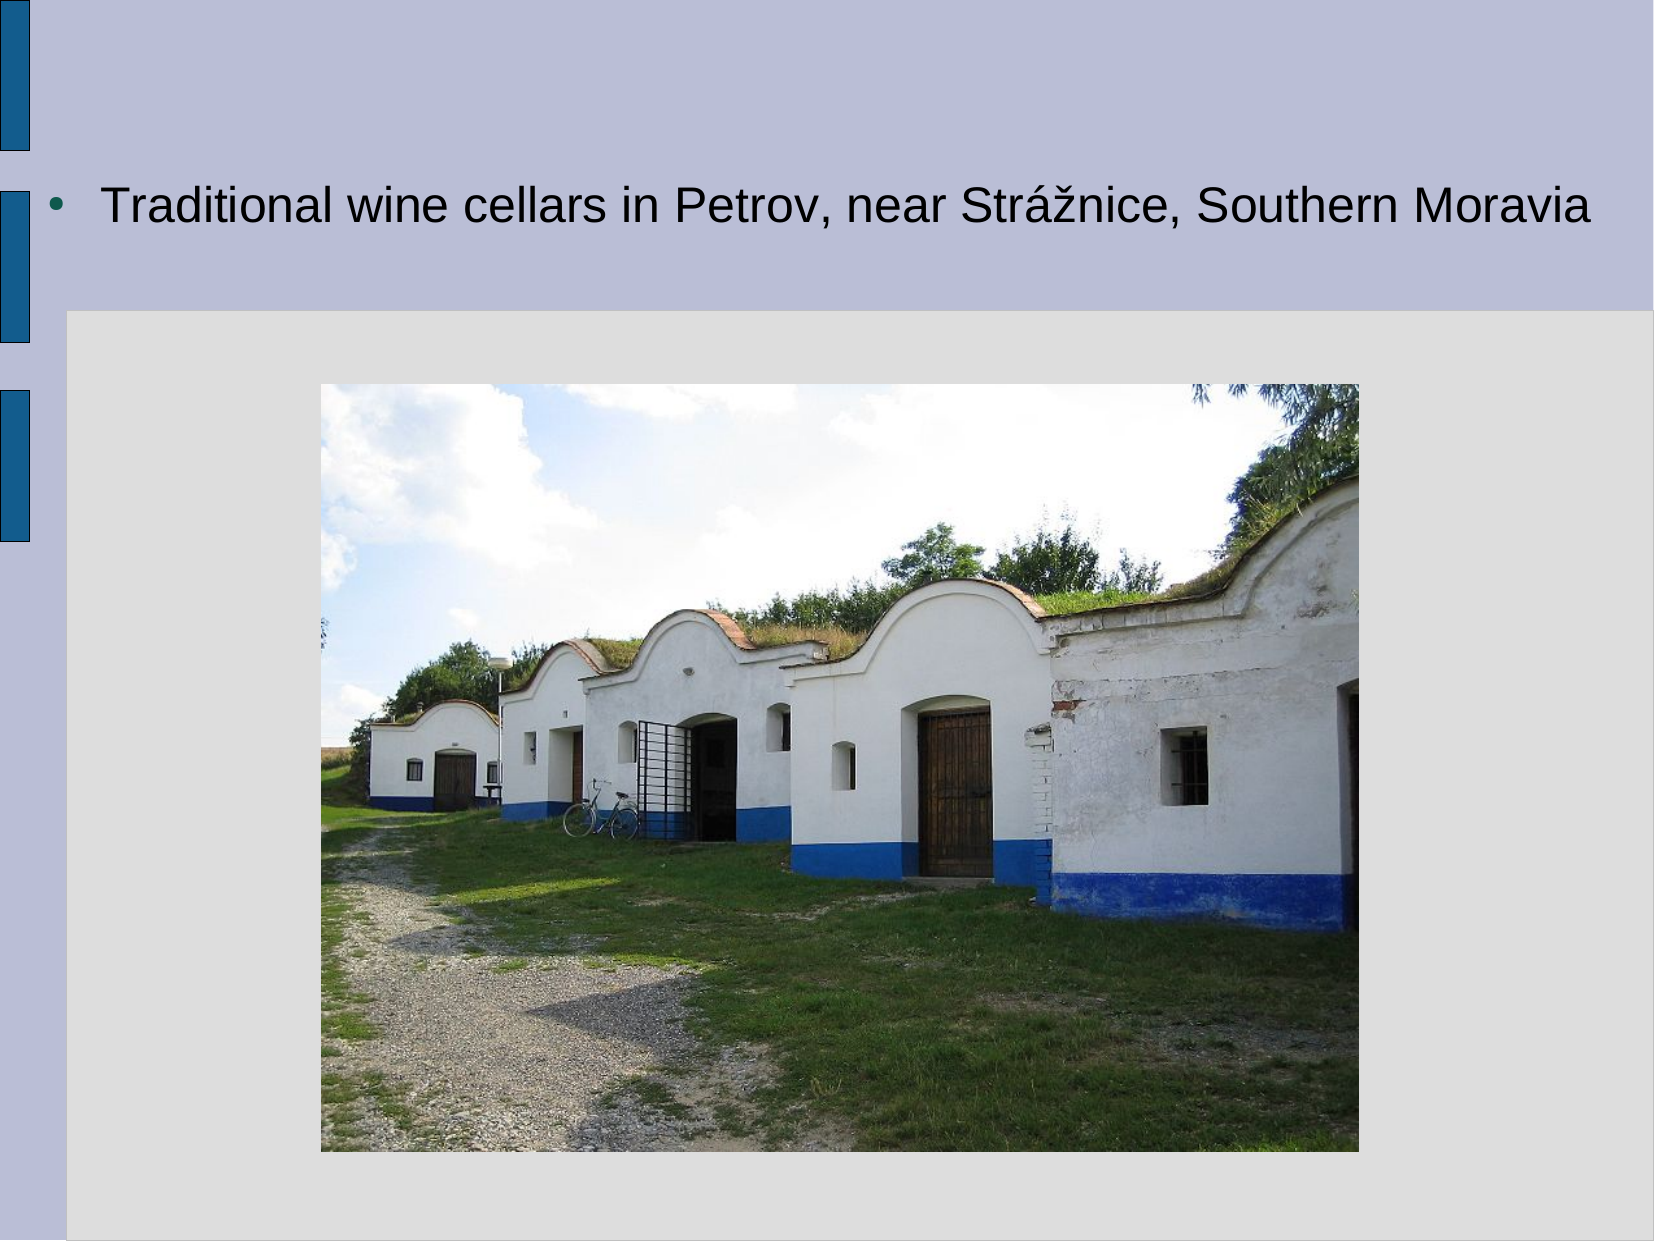

# Traditional wine cellars in Petrov, near Strážnice, Southern Moravia